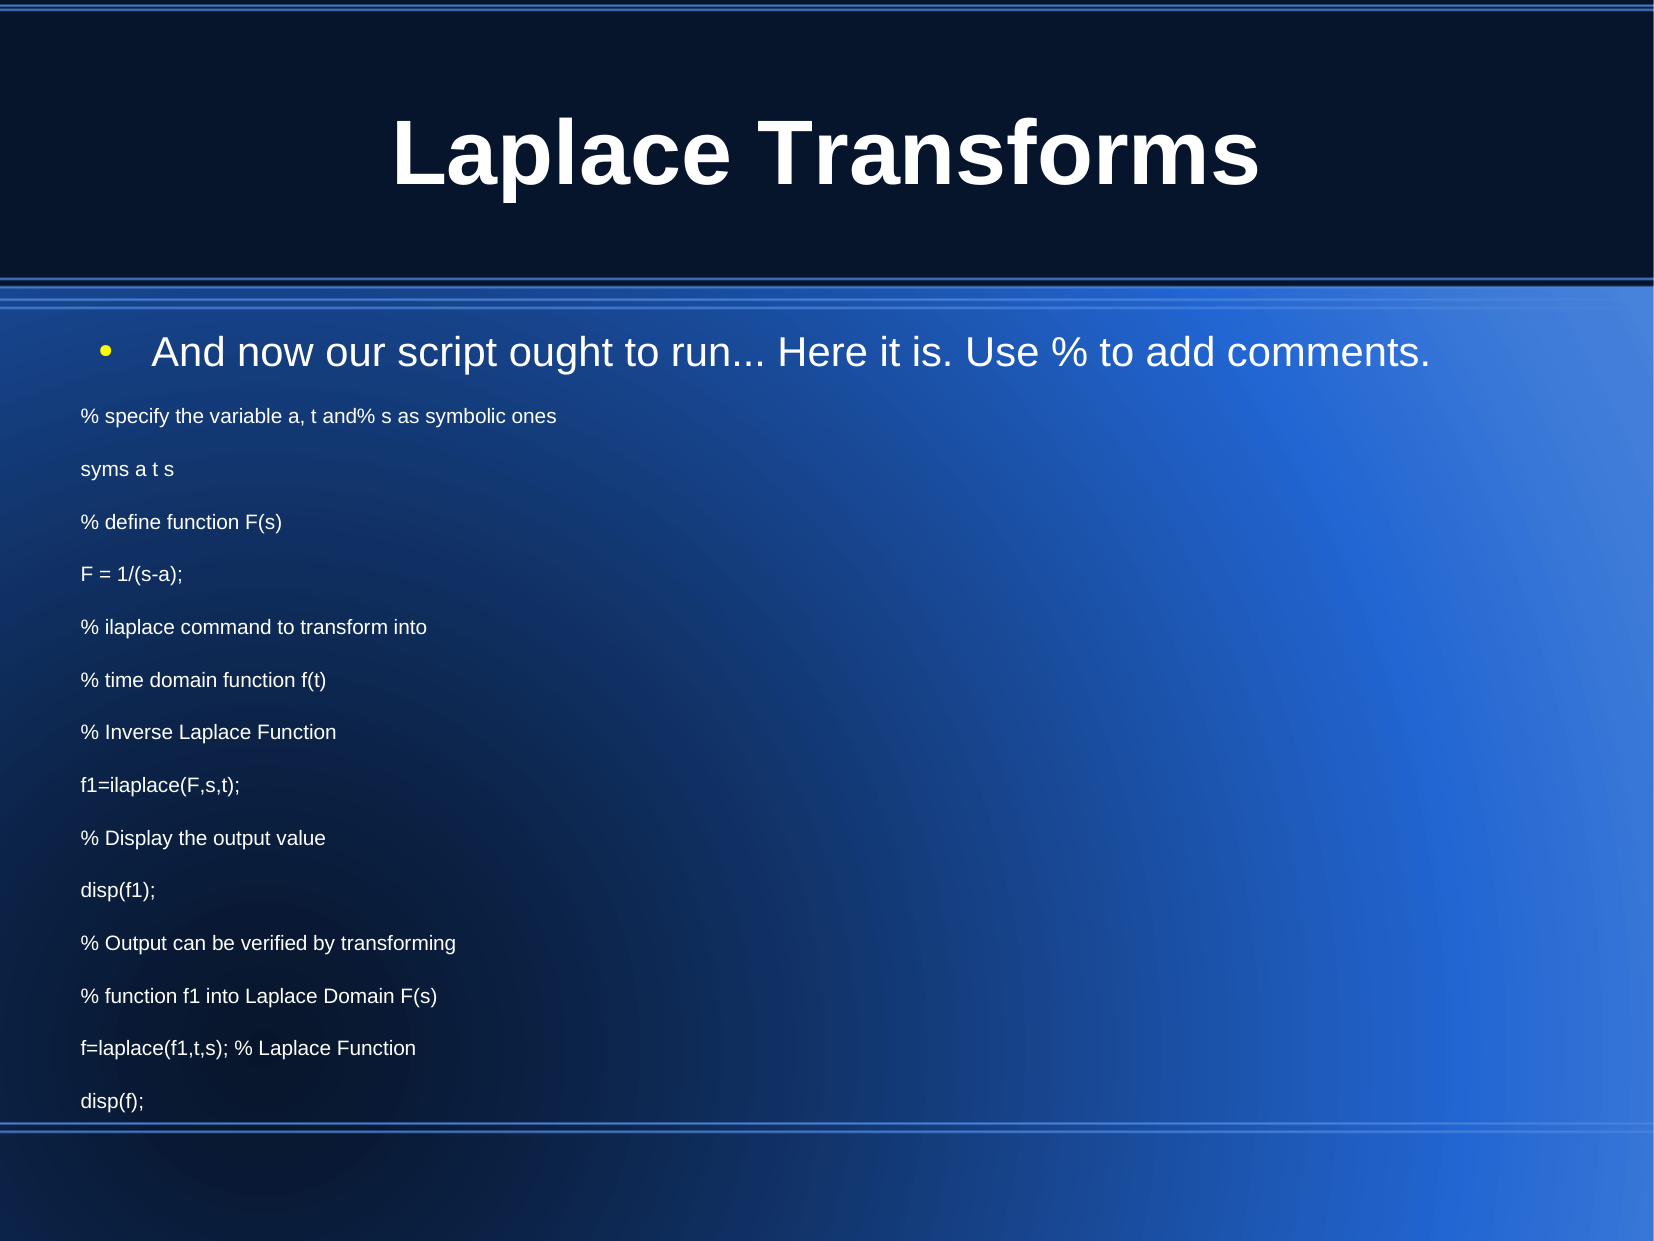

# Laplace Transforms
And now our script ought to run... Here it is. Use % to add comments.
% specify the variable a, t and% s as symbolic ones
syms a t s
% define function F(s)
F = 1/(s-a);
% ilaplace command to transform into
% time domain function f(t)
% Inverse Laplace Function
f1=ilaplace(F,s,t);
% Display the output value
disp(f1);
% Output can be verified by transforming
% function f1 into Laplace Domain F(s)
f=laplace(f1,t,s); % Laplace Function
disp(f);